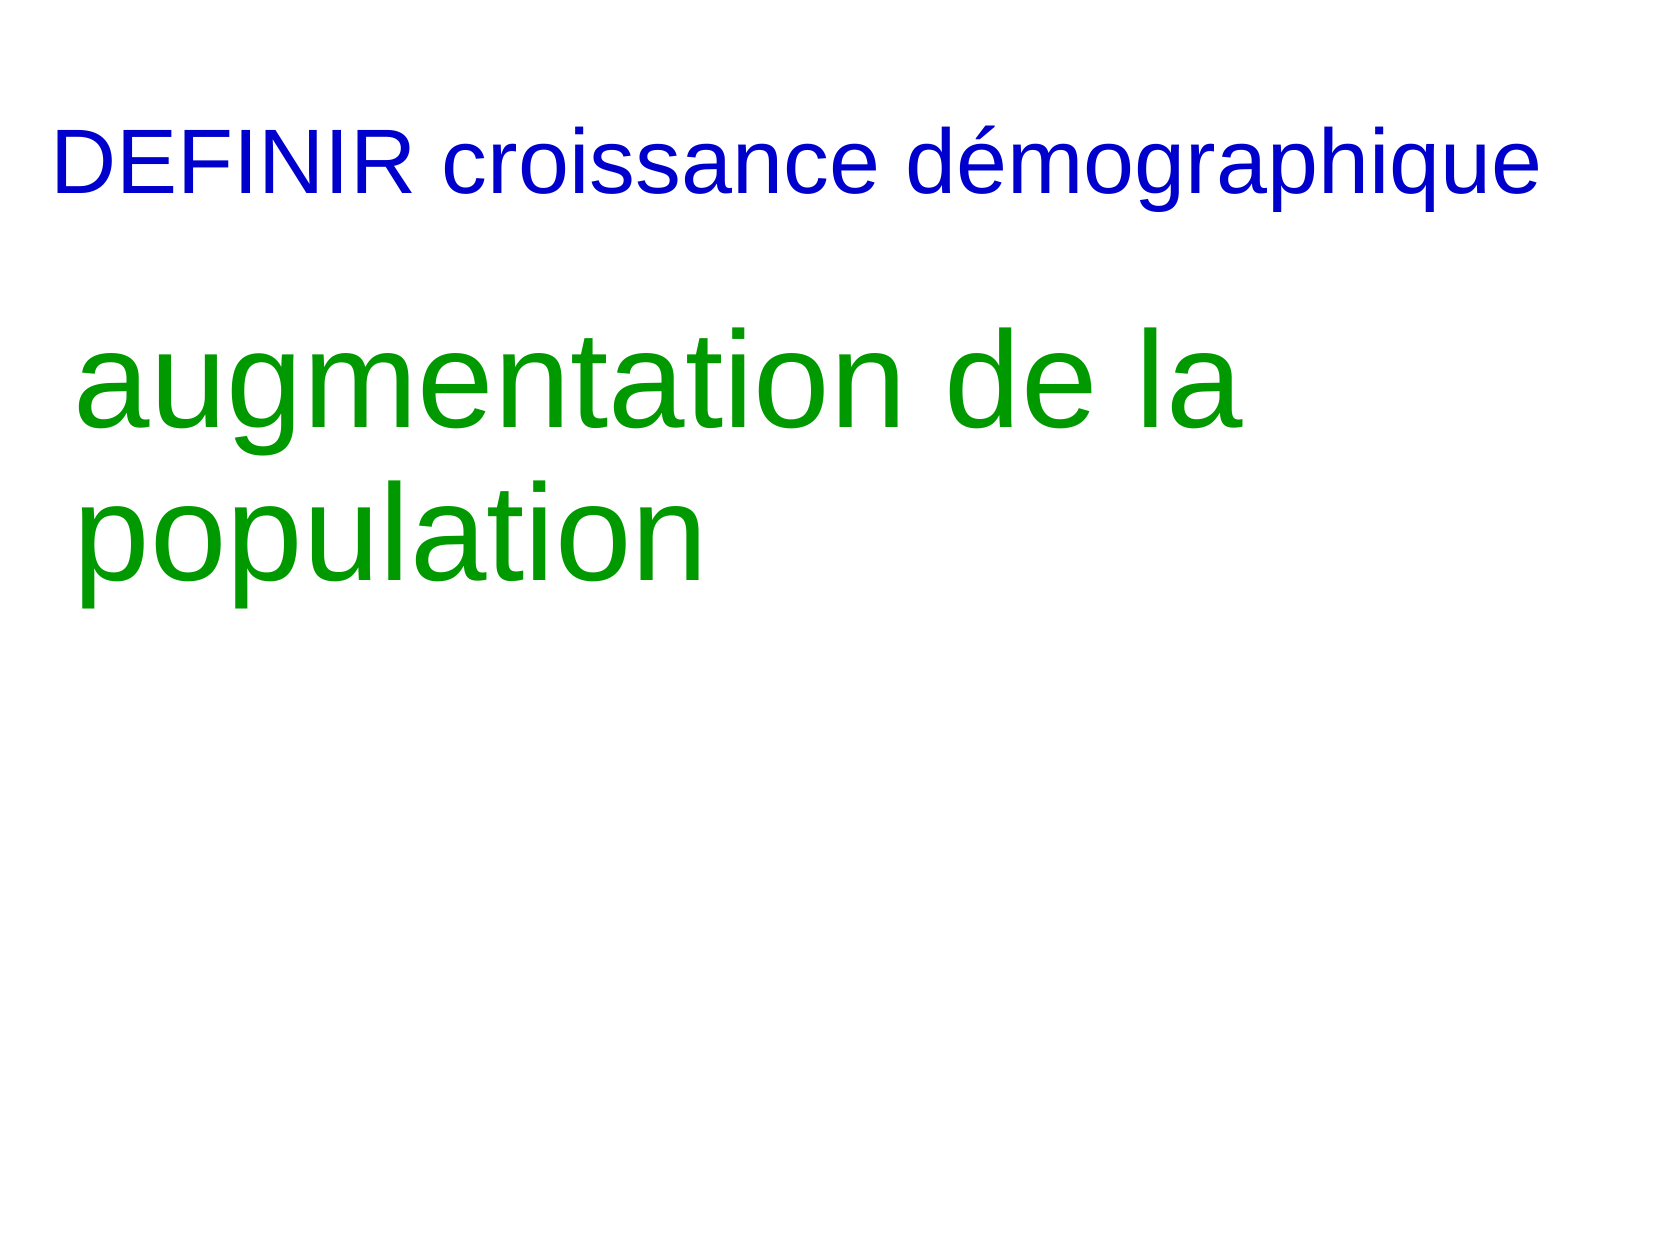

# DEFINIR croissance démographique
augmentation de la population